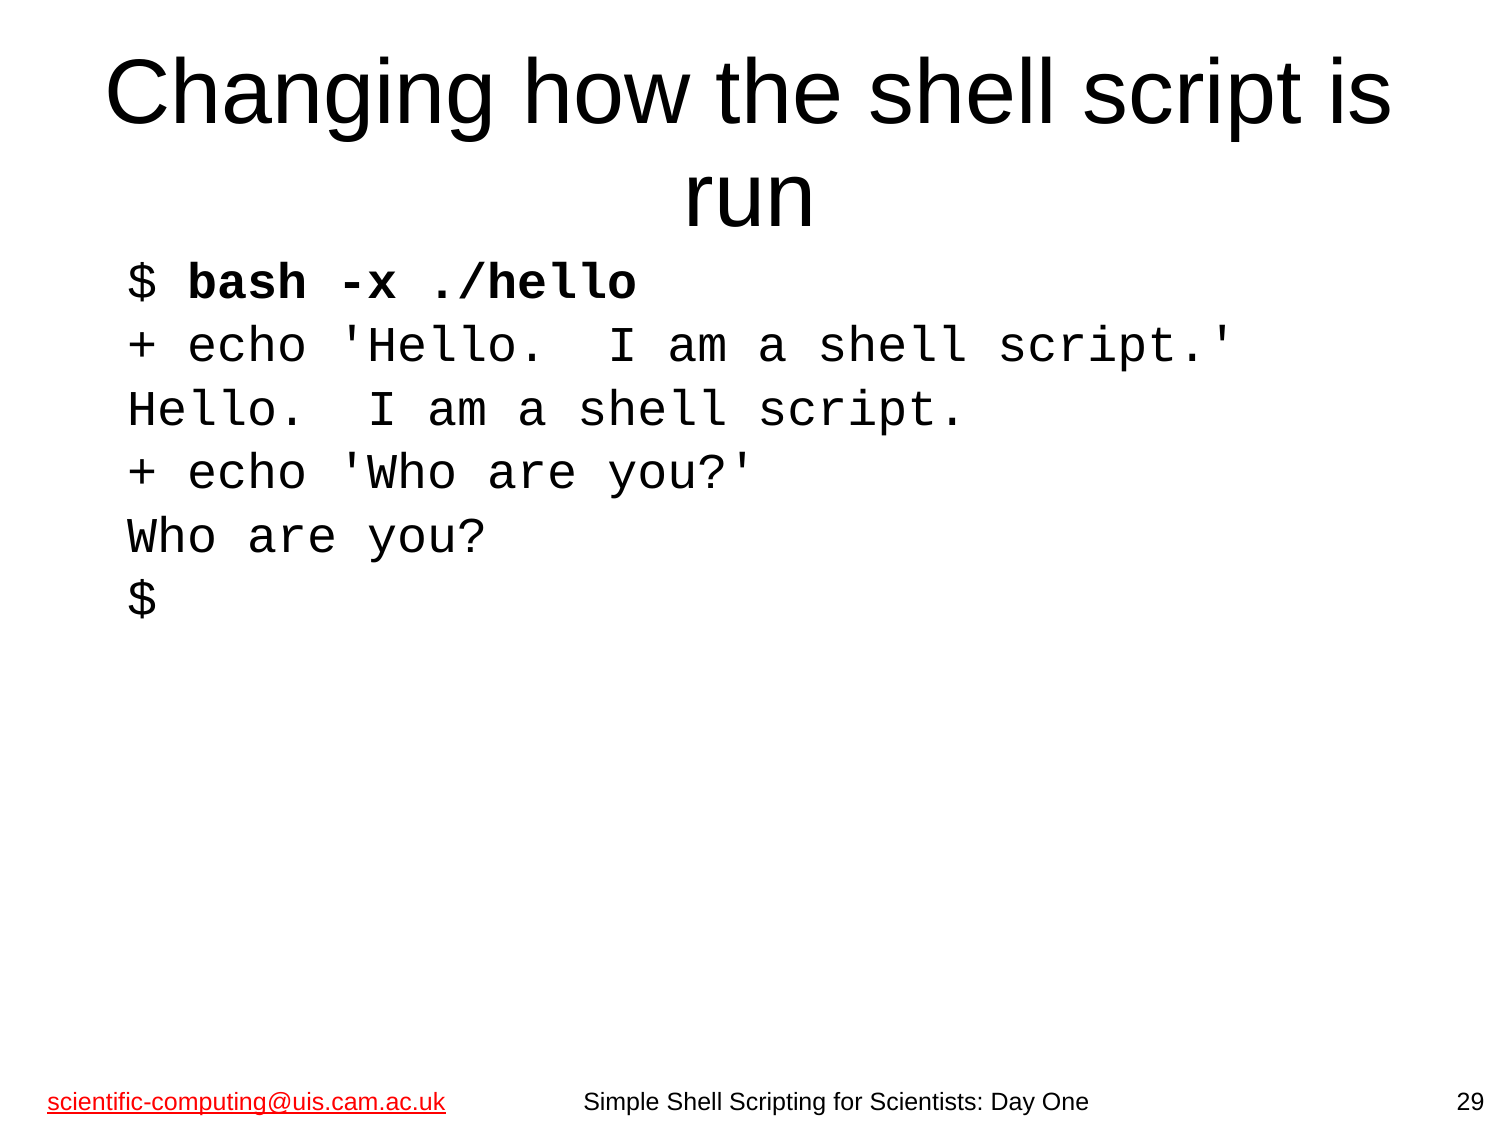

# Changing how the shell script is run
$ bash -x ./hello
+ echo 'Hello. I am a shell script.'
Hello. I am a shell script.
+ echo 'Who are you?'
Who are you?
$
escience-support@ucs.cam.ac.uk	Simple Shell Scripting for Scientists: Day One
29